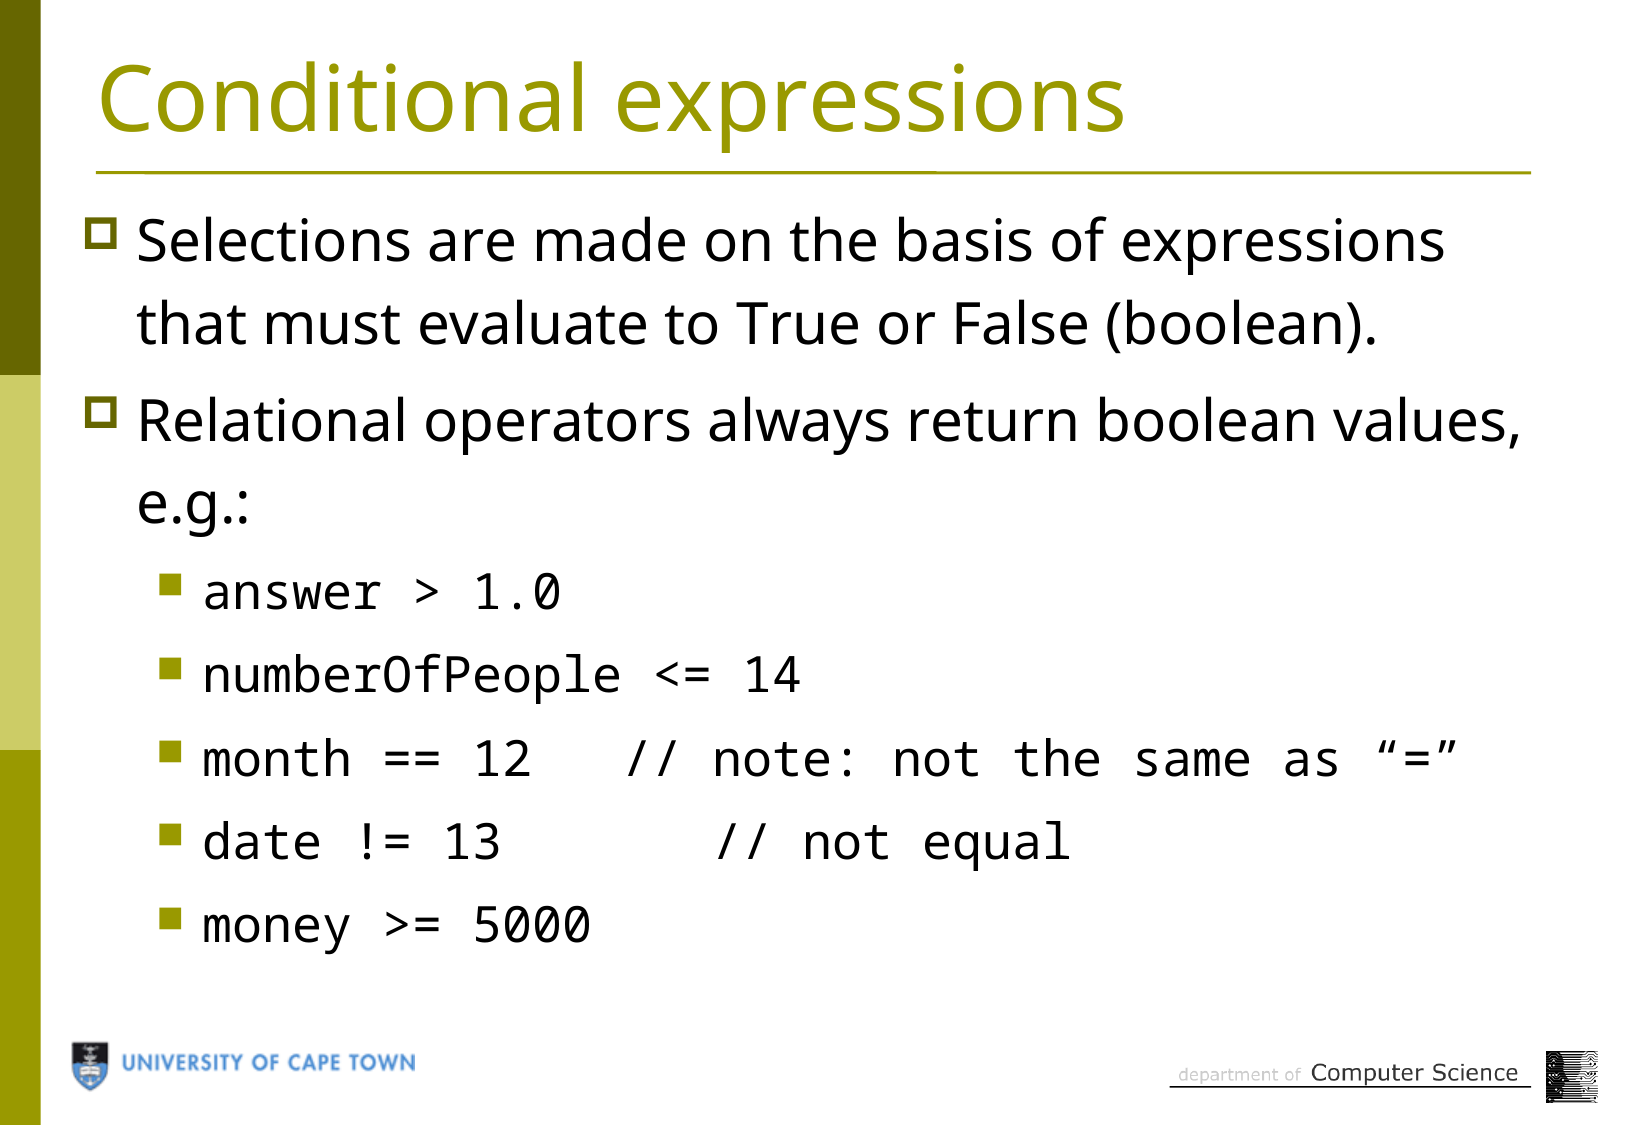

# Conditional expressions
Selections are made on the basis of expressions that must evaluate to True or False (boolean).
Relational operators always return boolean values, e.g.:
answer > 1.0
numberOfPeople <= 14
month == 12 // note: not the same as “=”
date != 13 // not equal
money >= 5000